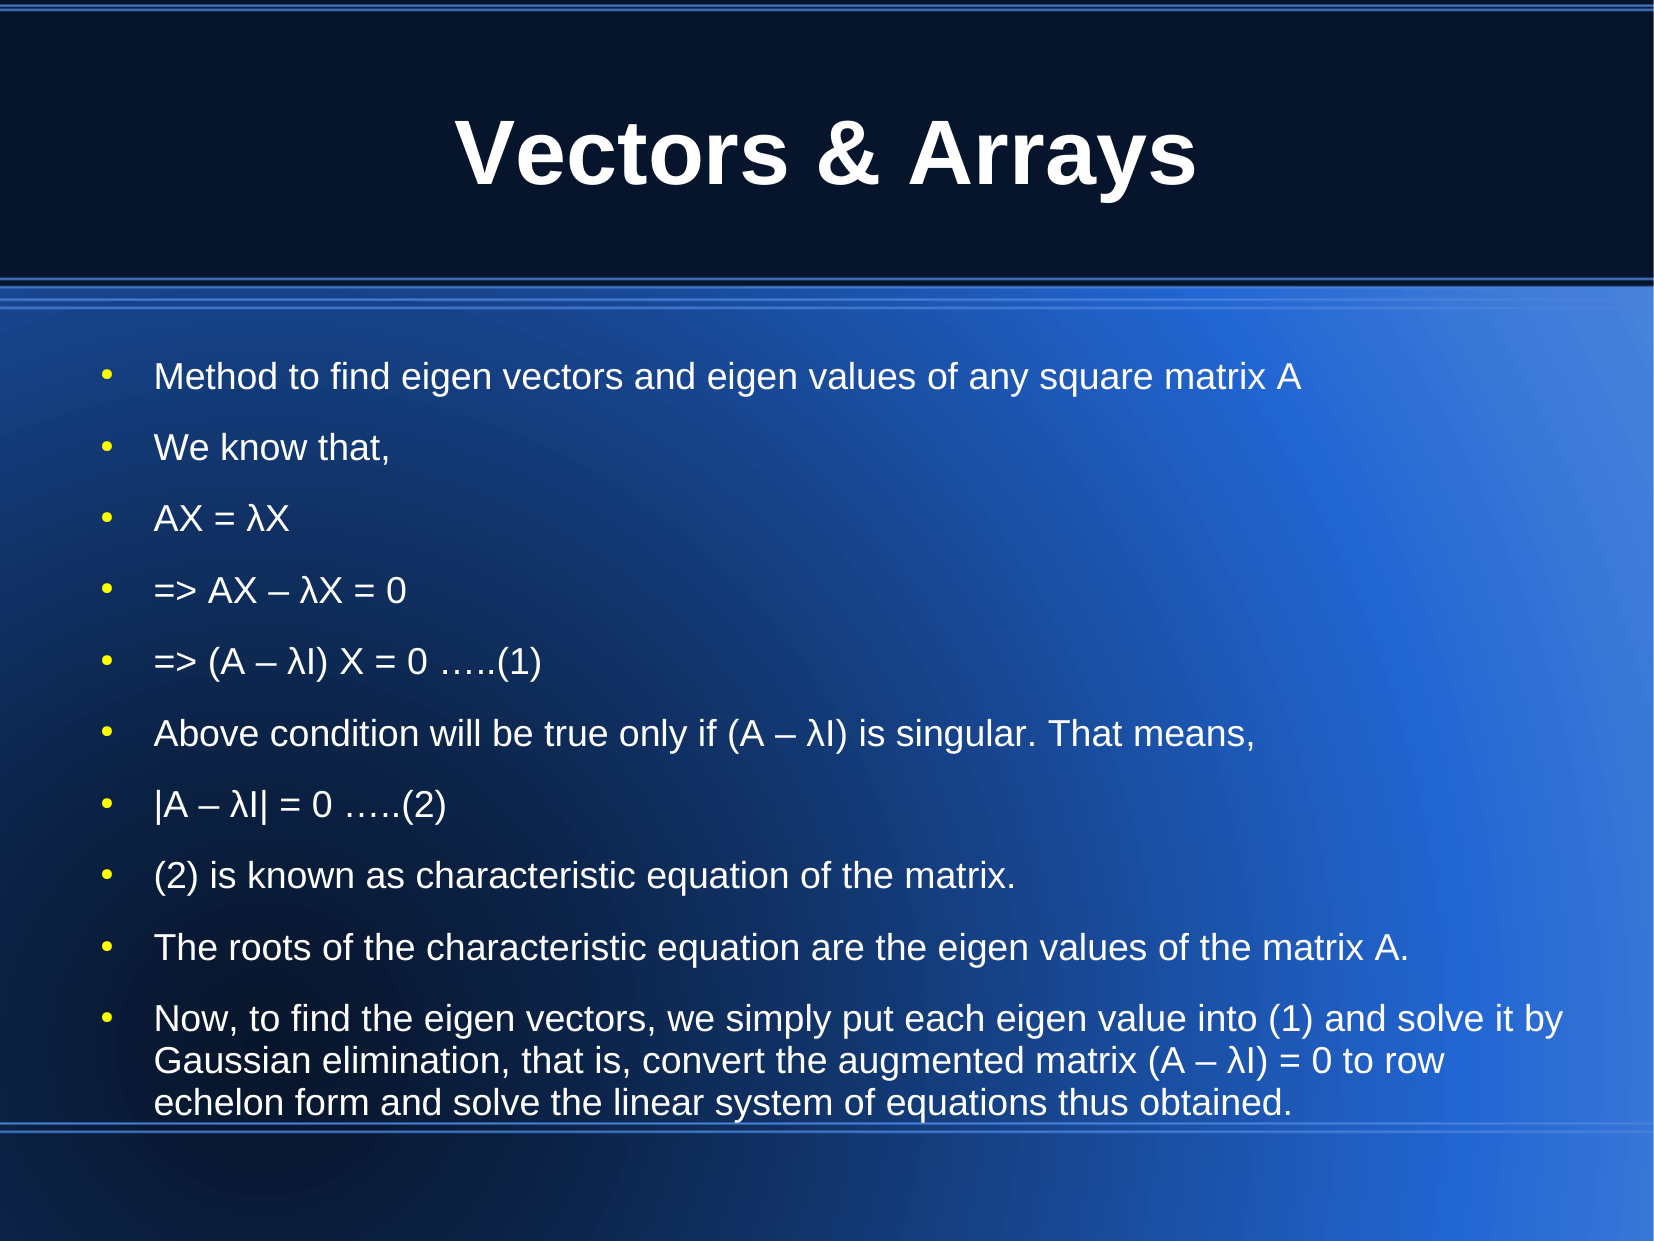

# Vectors & Arrays
Method to find eigen vectors and eigen values of any square matrix A
We know that,
AX = λX
=> AX – λX = 0
=> (A – λI) X = 0 …..(1)
Above condition will be true only if (A – λI) is singular. That means,
|A – λI| = 0 …..(2)
(2) is known as characteristic equation of the matrix.
The roots of the characteristic equation are the eigen values of the matrix A.
Now, to find the eigen vectors, we simply put each eigen value into (1) and solve it by Gaussian elimination, that is, convert the augmented matrix (A – λI) = 0 to row echelon form and solve the linear system of equations thus obtained.